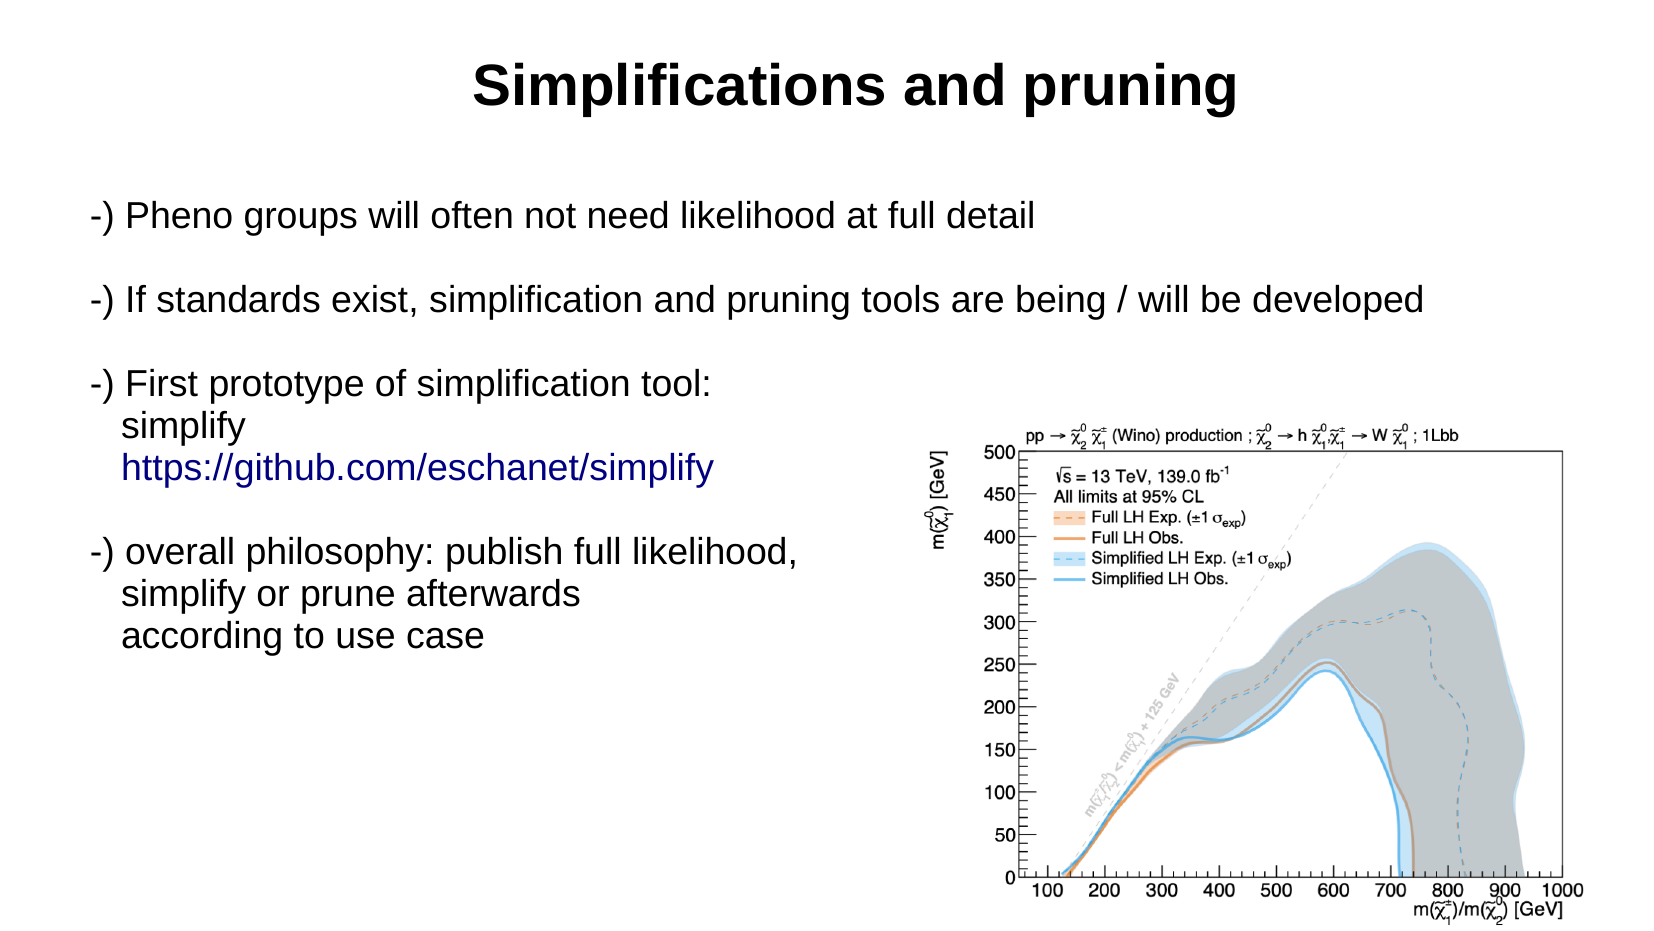

Simplifications and pruning
-) Pheno groups will often not need likelihood at full detail
-) If standards exist, simplification and pruning tools are being / will be developed
-) First prototype of simplification tool:
 simplify
 https://github.com/eschanet/simplify
-) overall philosophy: publish full likelihood,
 simplify or prune afterwards
 according to use case